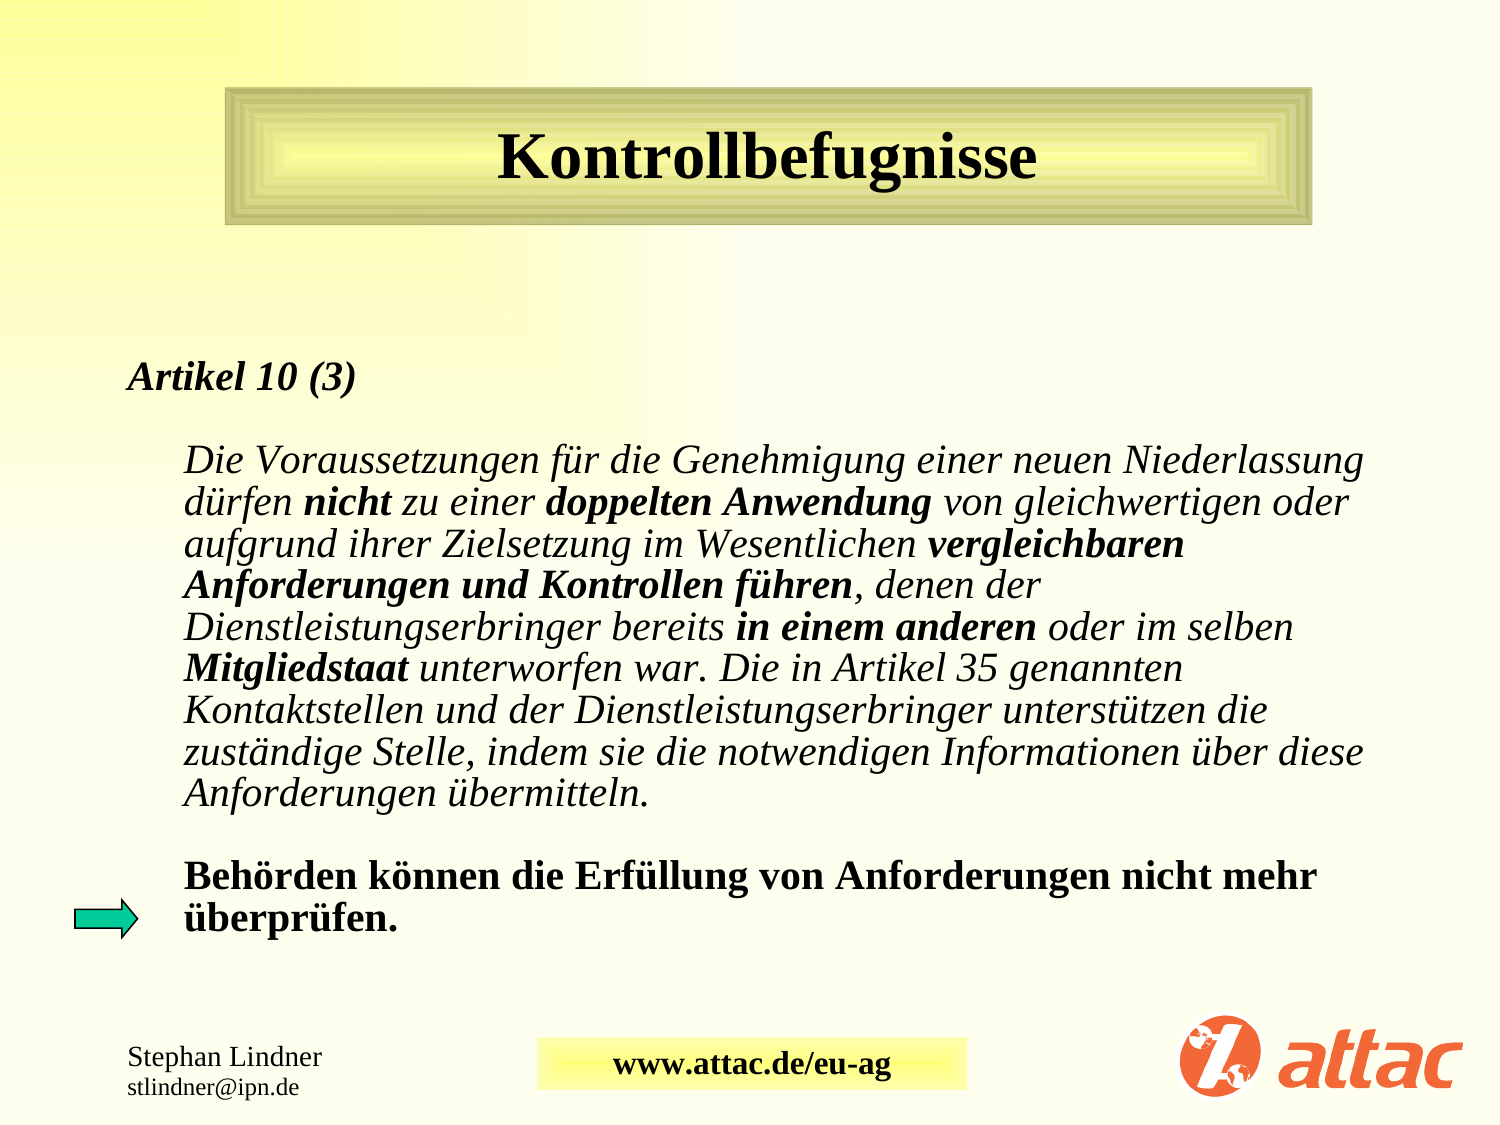

# Kontrollbefugnisse
Artikel 10 (3)
	Die Voraussetzungen für die Genehmigung einer neuen Niederlassung dürfen nicht zu einer doppelten Anwendung von gleichwertigen oder aufgrund ihrer Zielsetzung im Wesentlichen vergleichbaren Anforderungen und Kontrollen führen, denen der Dienstleistungserbringer bereits in einem anderen oder im selben Mitgliedstaat unterworfen war. Die in Artikel 35 genannten Kontaktstellen und der Dienstleistungserbringer unterstützen die zuständige Stelle, indem sie die notwendigen Informationen über diese Anforderungen übermitteln.
	Behörden können die Erfüllung von Anforderungen nicht mehr überprüfen.
Stephan Lindner
stlindner@ipn.de
www.attac.de/eu-ag